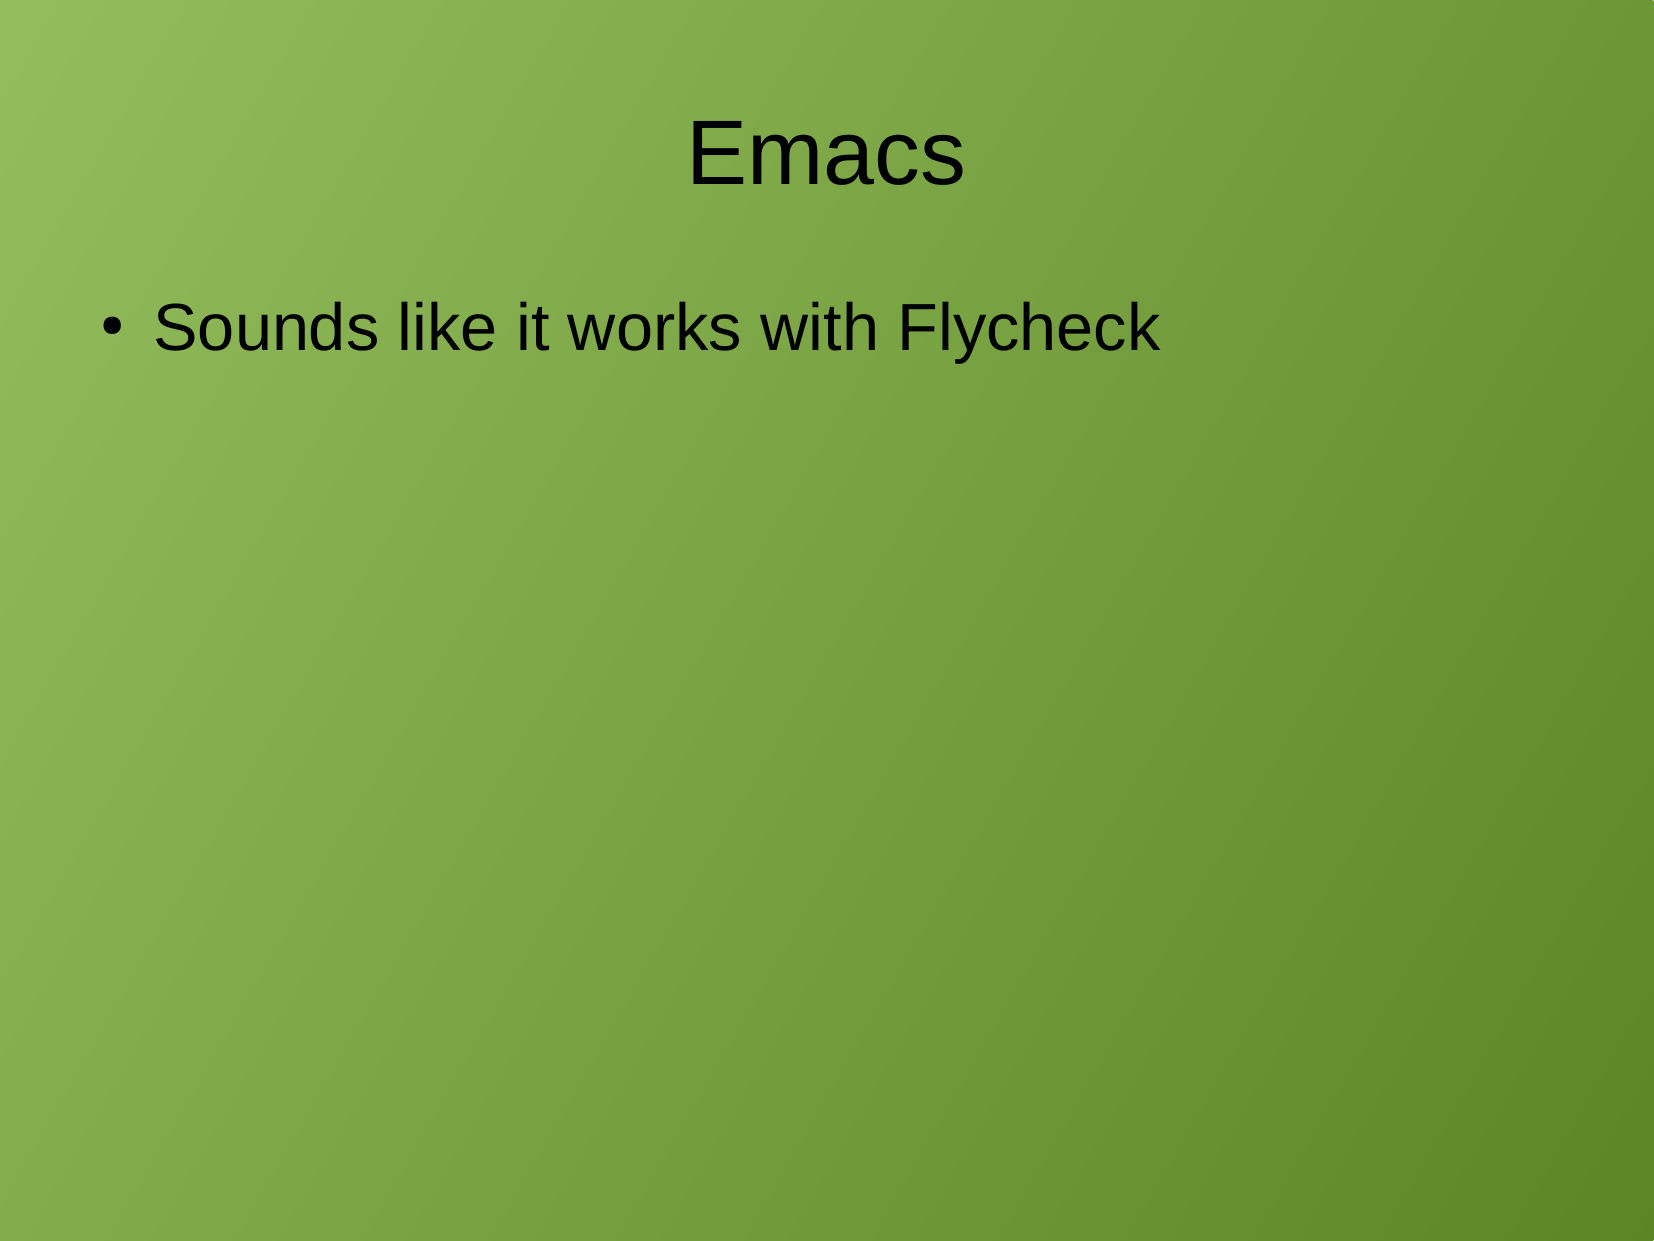

# Emacs
Sounds like it works with Flycheck